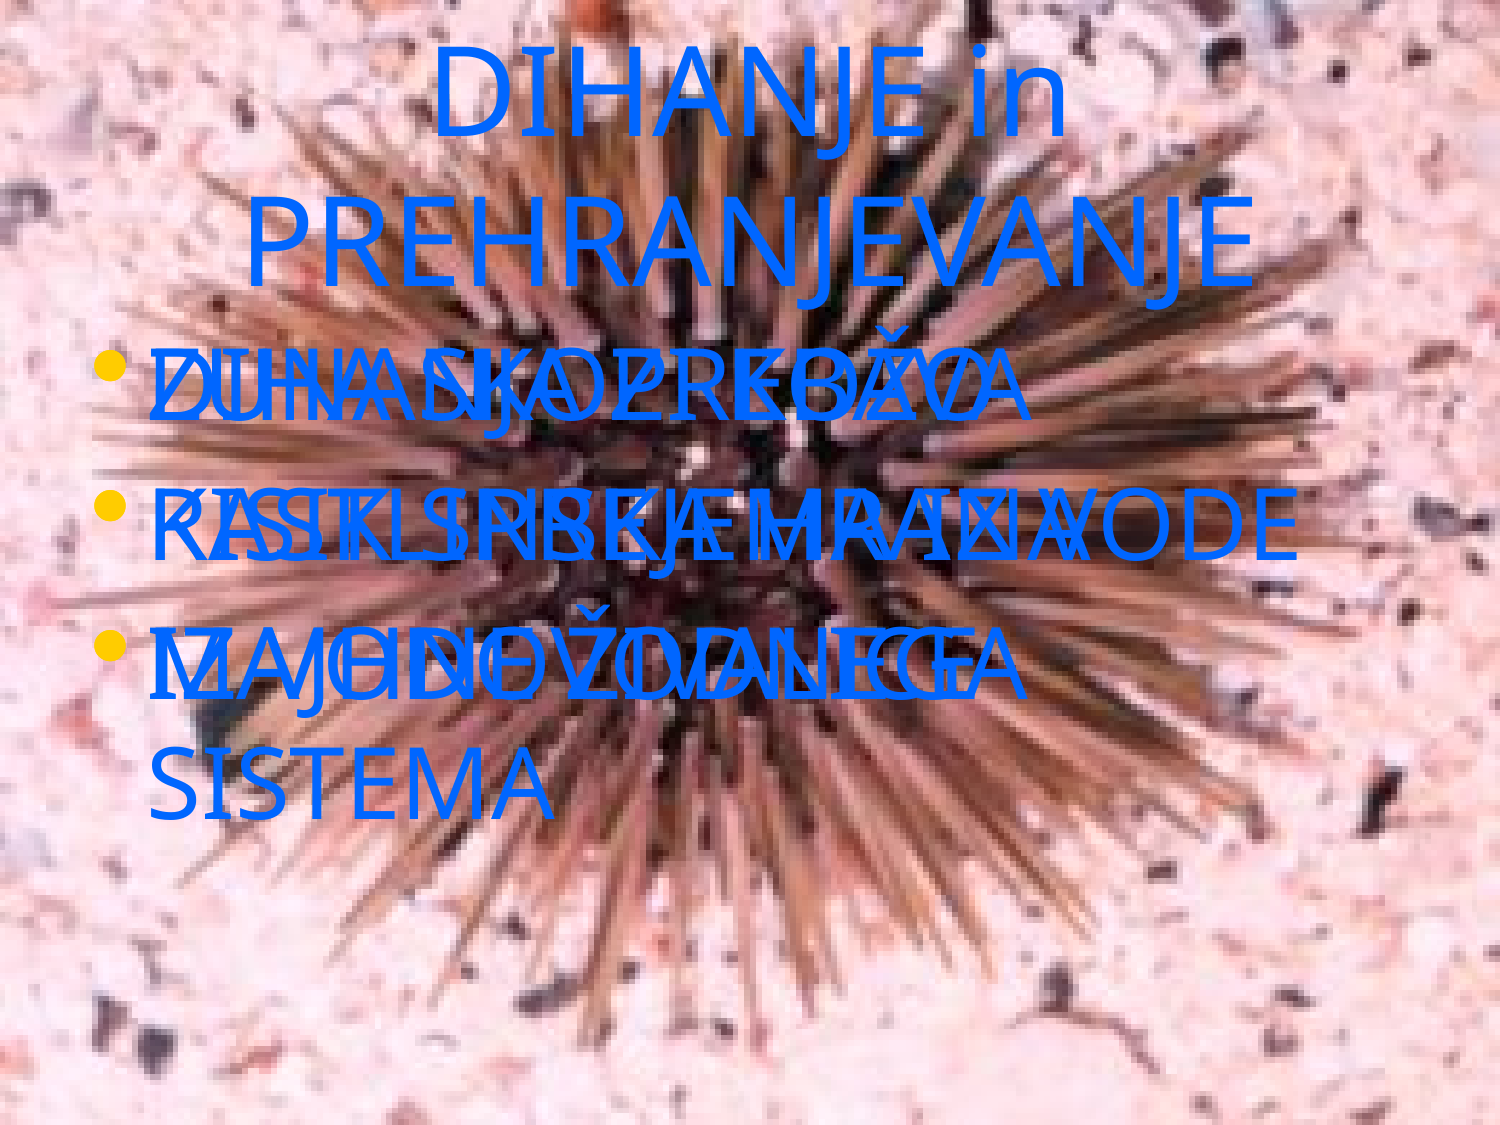

# DIHANJE in PREHRANJEVANJE
DIHA SKOZI KOŽO
KISIK SPREJEMA IZ VODE
IZ VODOVODNEGA SISTEMA
ZUNANJA PREBAVA
RASTLINSKA HRANA
MAJHNE ŽIVALICE